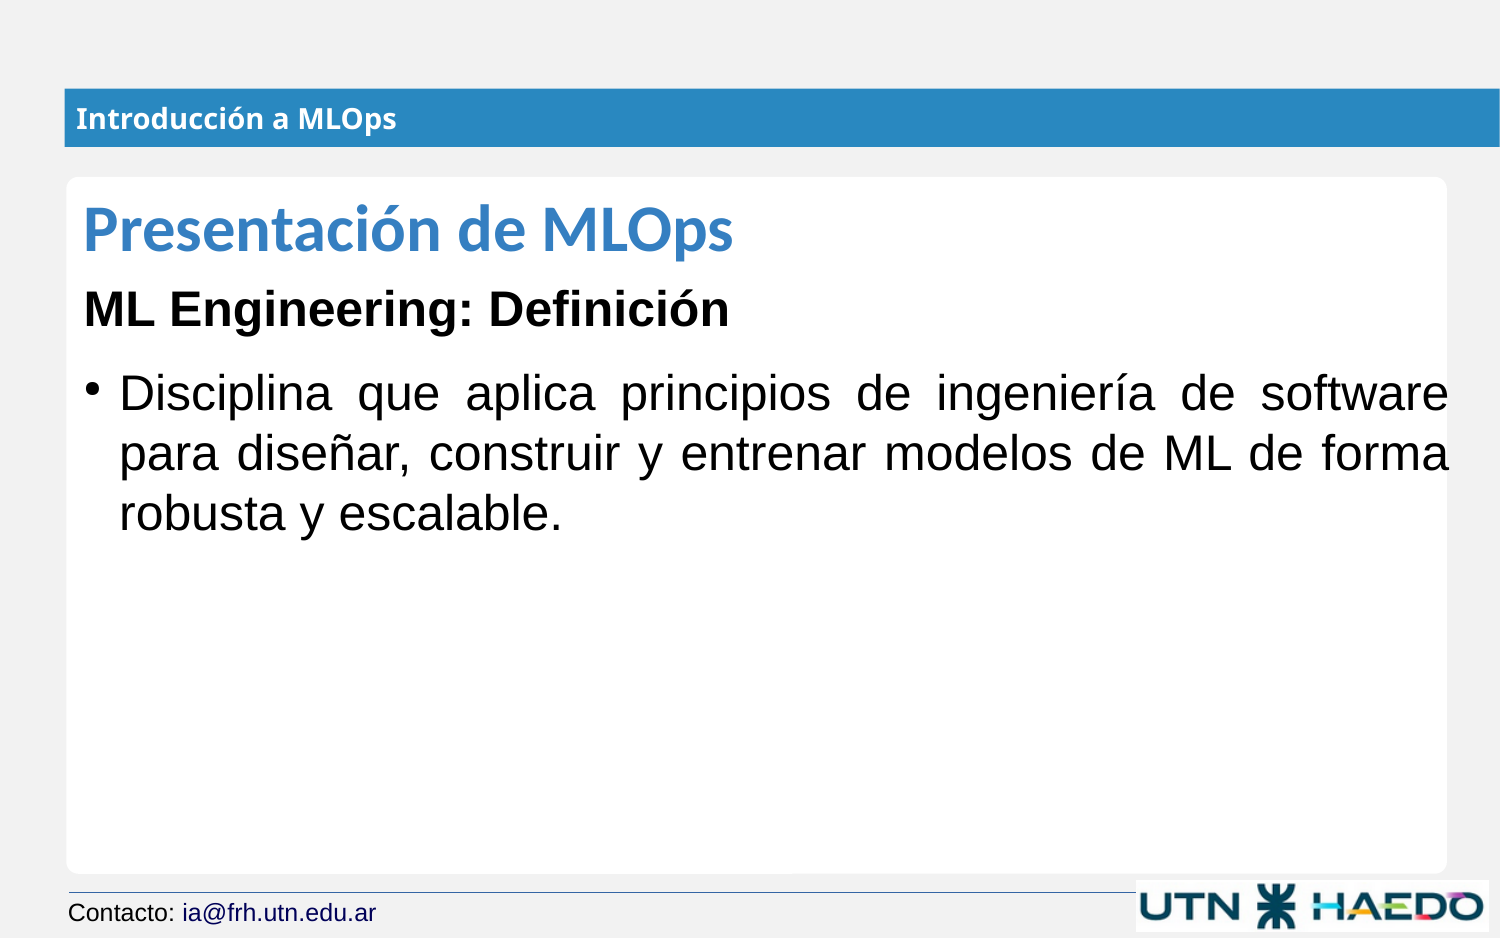

Introducción a MLOps
Presentación de MLOps
ML Engineering: Definición
Disciplina que aplica principios de ingeniería de software para diseñar, construir y entrenar modelos de ML de forma robusta y escalable.